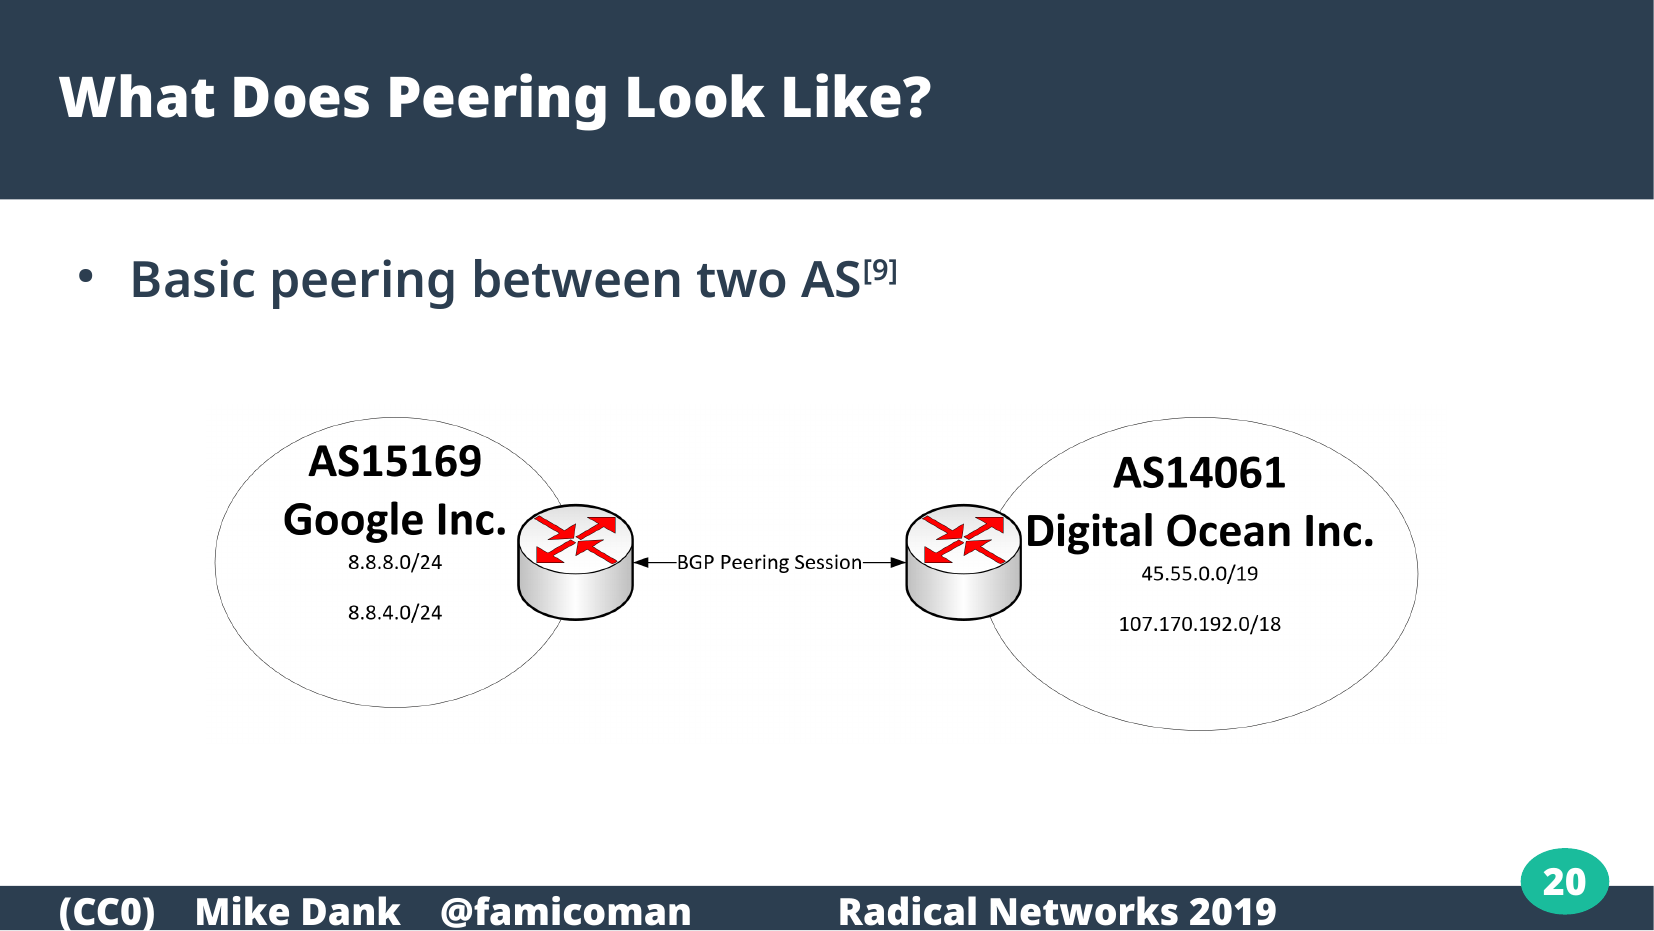

# What Does Peering Look Like?
Basic peering between two AS[9]
20
(CC0) Mike Dank @famicoman
Radical Networks 2019